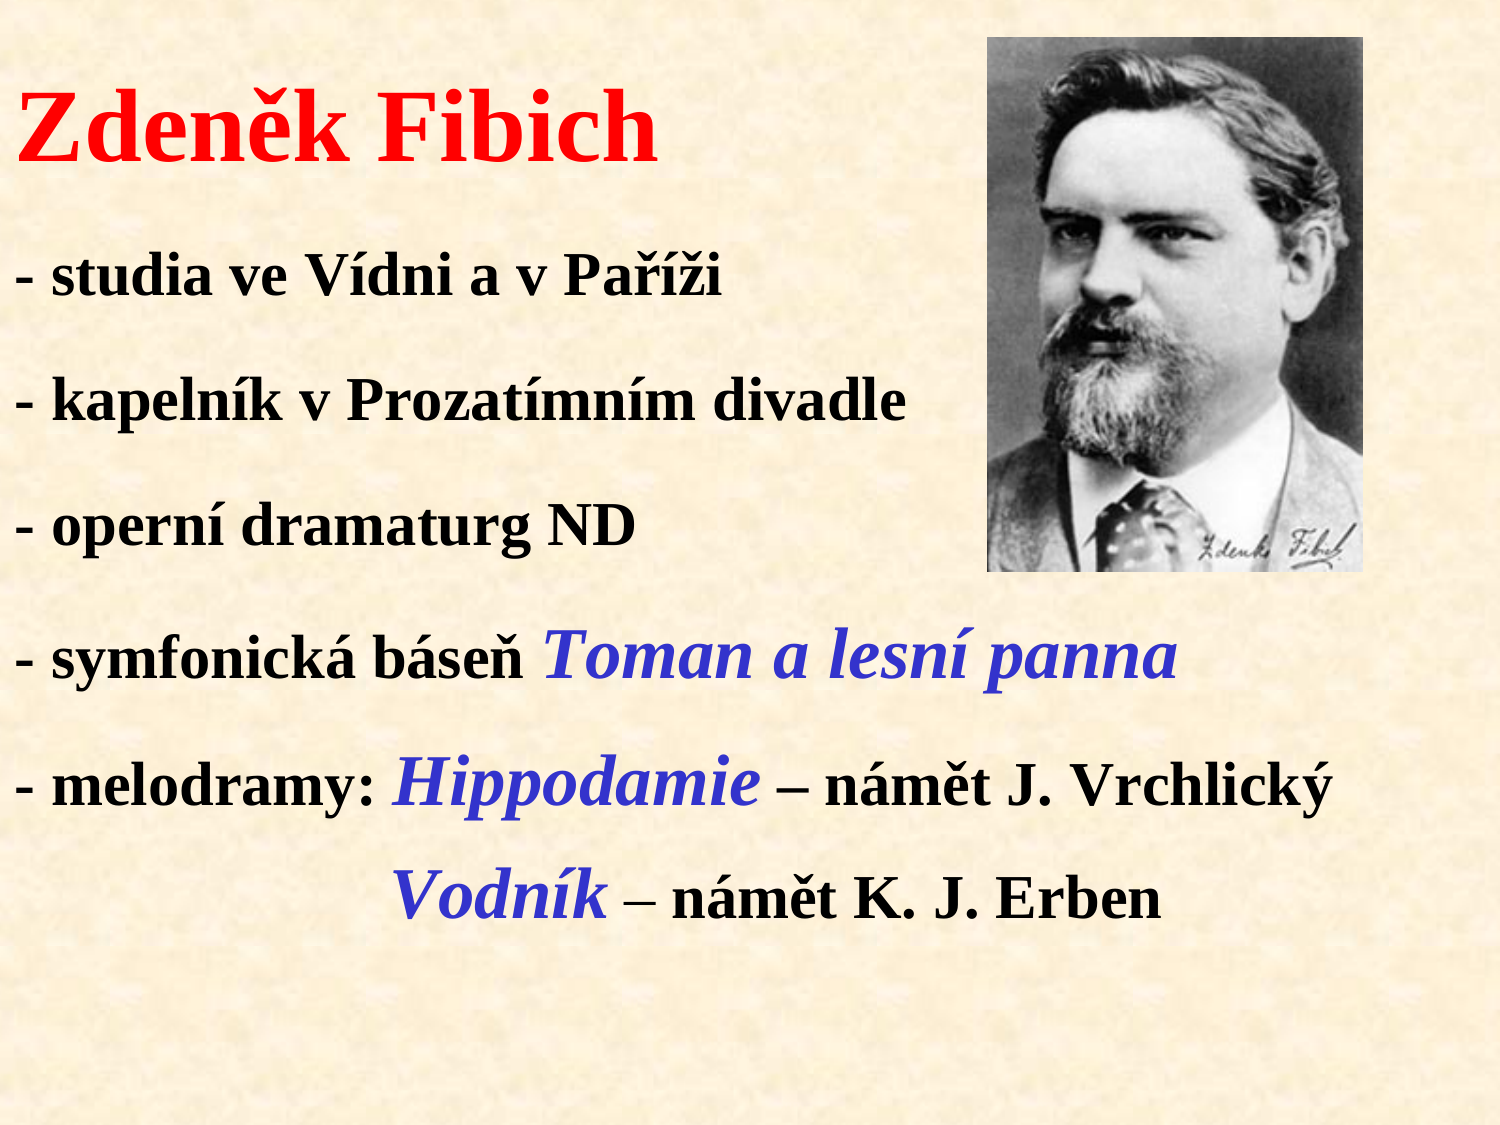

Zdeněk Fibich
- studia ve Vídni a v Paříži
- kapelník v Prozatímním divadle
- operní dramaturg ND
- symfonická báseň Toman a lesní panna
- melodramy: Hippodamie – námět J. Vrchlický
Vodník – námět K. J. Erben